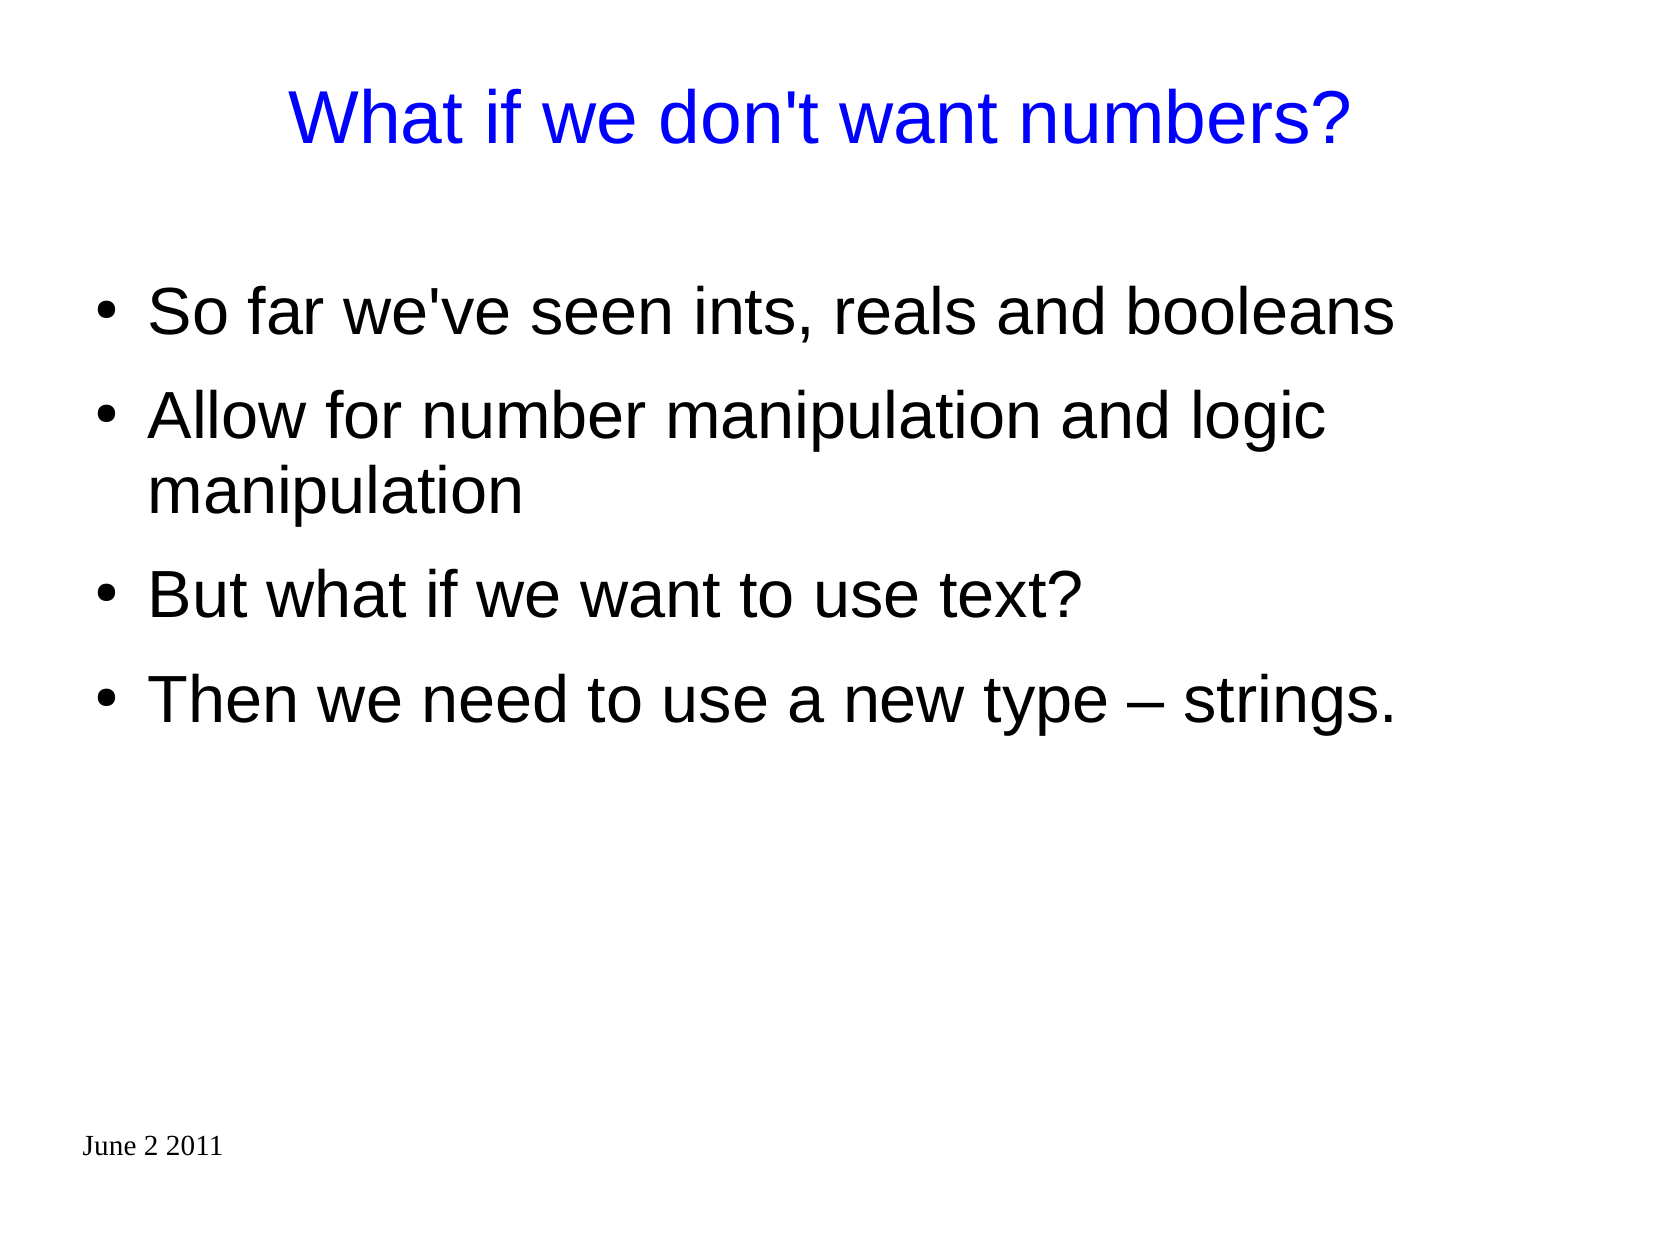

# What if we don't want numbers?
So far we've seen ints, reals and booleans
Allow for number manipulation and logic manipulation
But what if we want to use text?
Then we need to use a new type – strings.
June 2 2011